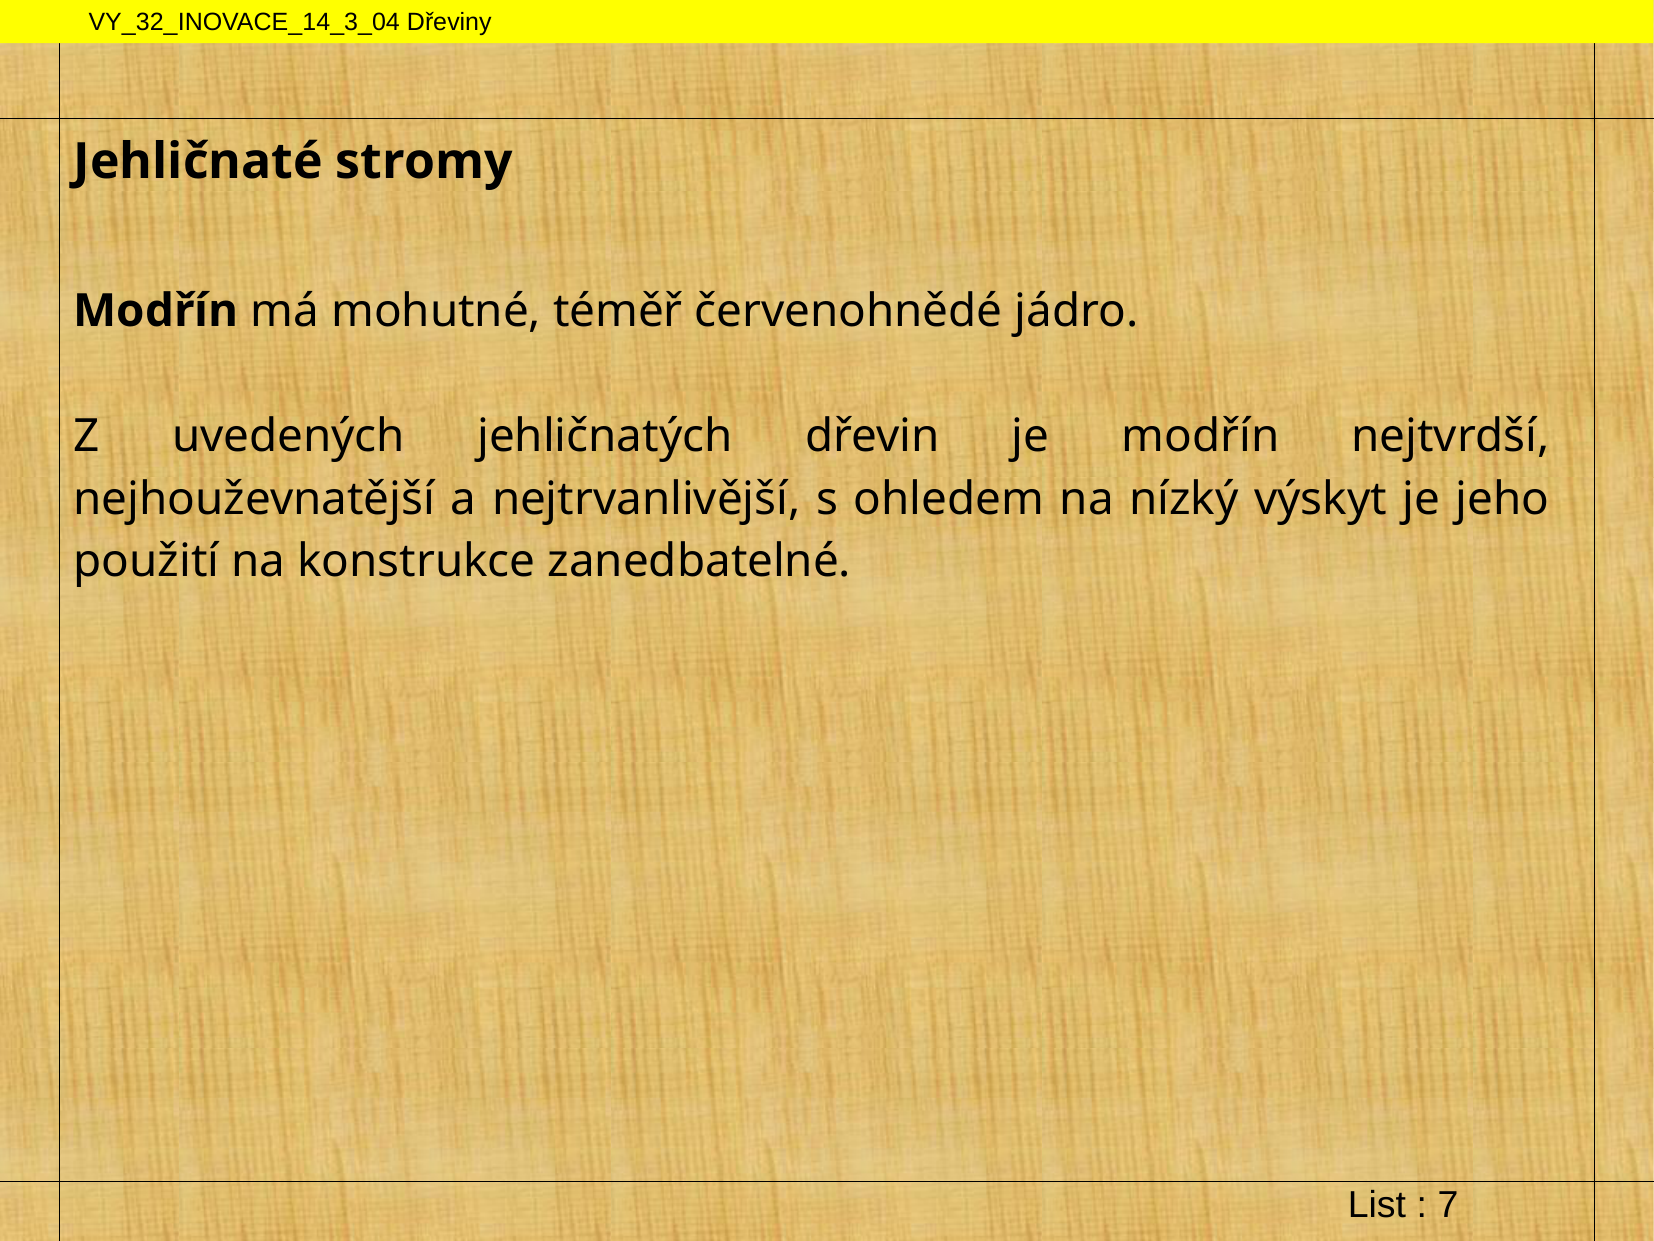

VY_32_INOVACE_14_3_04 Dřeviny
Jehličnaté stromy
Modřín má mohutné, téměř červenohnědé jádro.
Z uvedených jehličnatých dřevin je modřín nejtvrdší, nejhouževnatější a nejtrvanlivější, s ohledem na nízký výskyt je jeho použití na konstrukce zanedbatelné.
List :